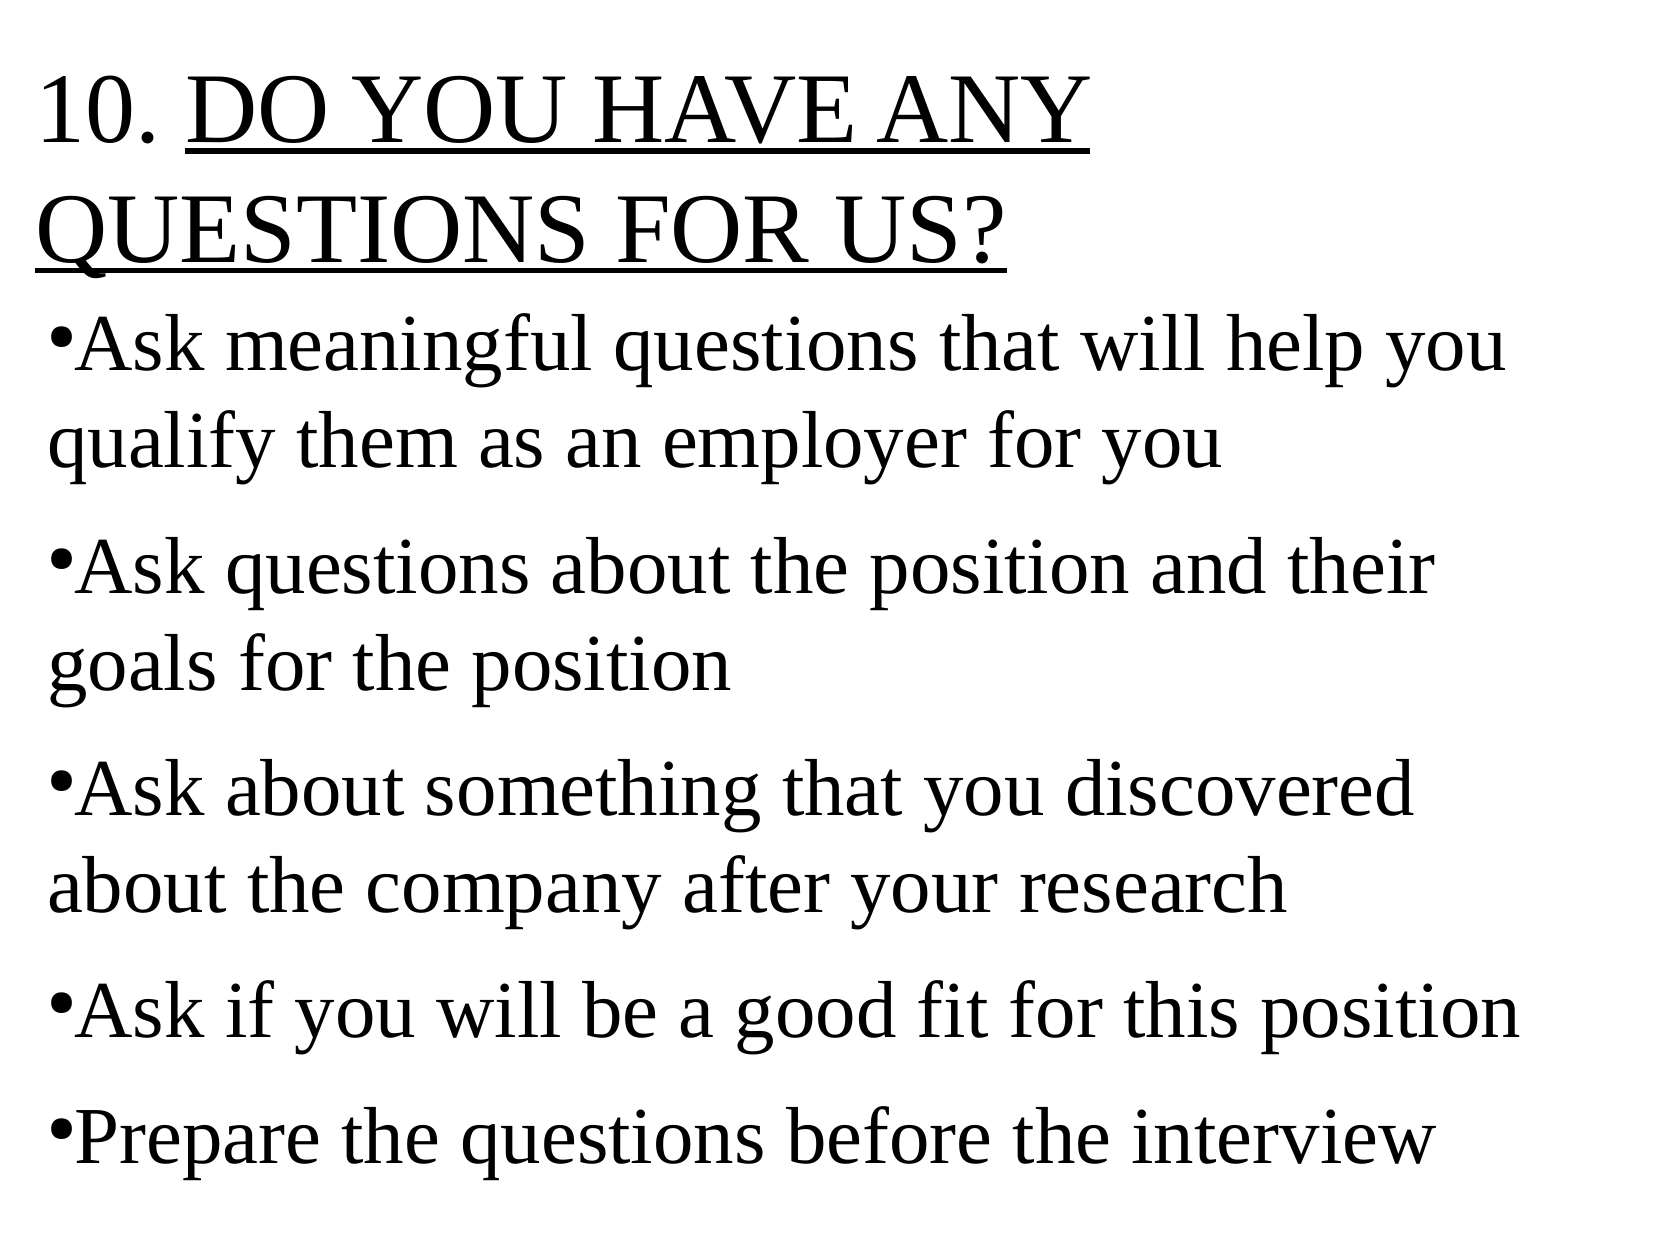

# 10. DO YOU HAVE ANY QUESTIONS FOR US?
Ask meaningful questions that will help you qualify them as an employer for you
Ask questions about the position and their goals for the position
Ask about something that you discovered about the company after your research
Ask if you will be a good fit for this position
Prepare the questions before the interview